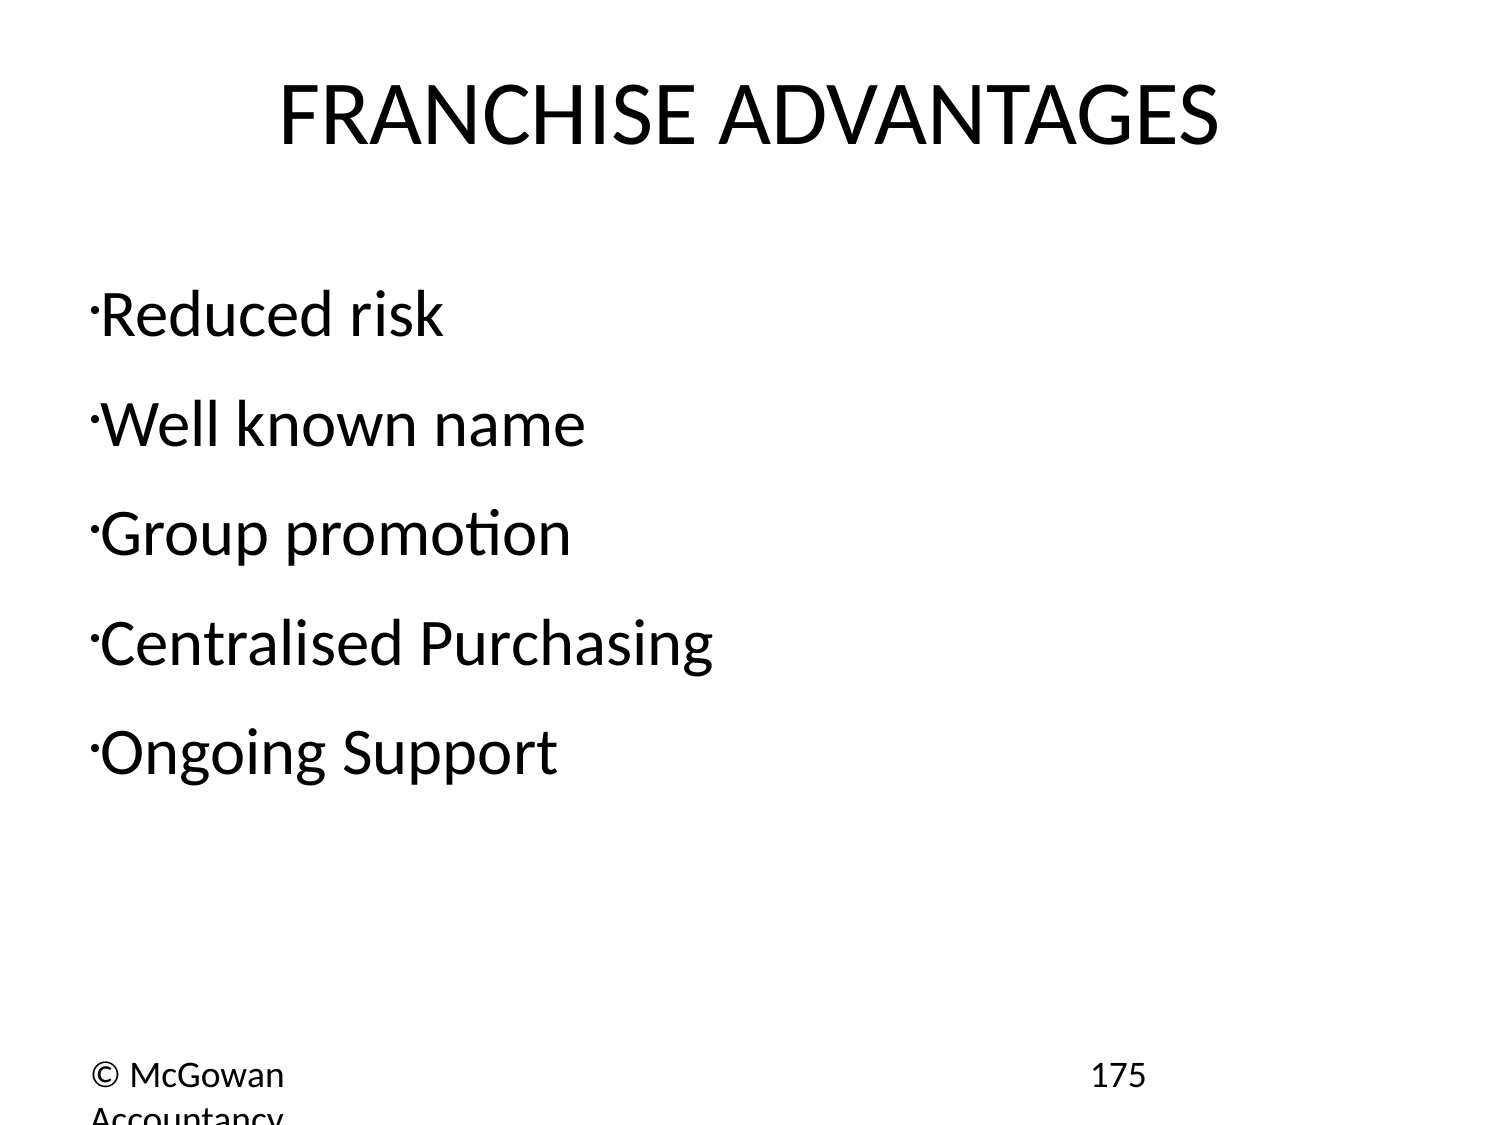

# FRANCHISE ADVANTAGES
Reduced risk
Well known name
Group promotion
Centralised Purchasing
Ongoing Support
© McGowan Accountancy Services
175